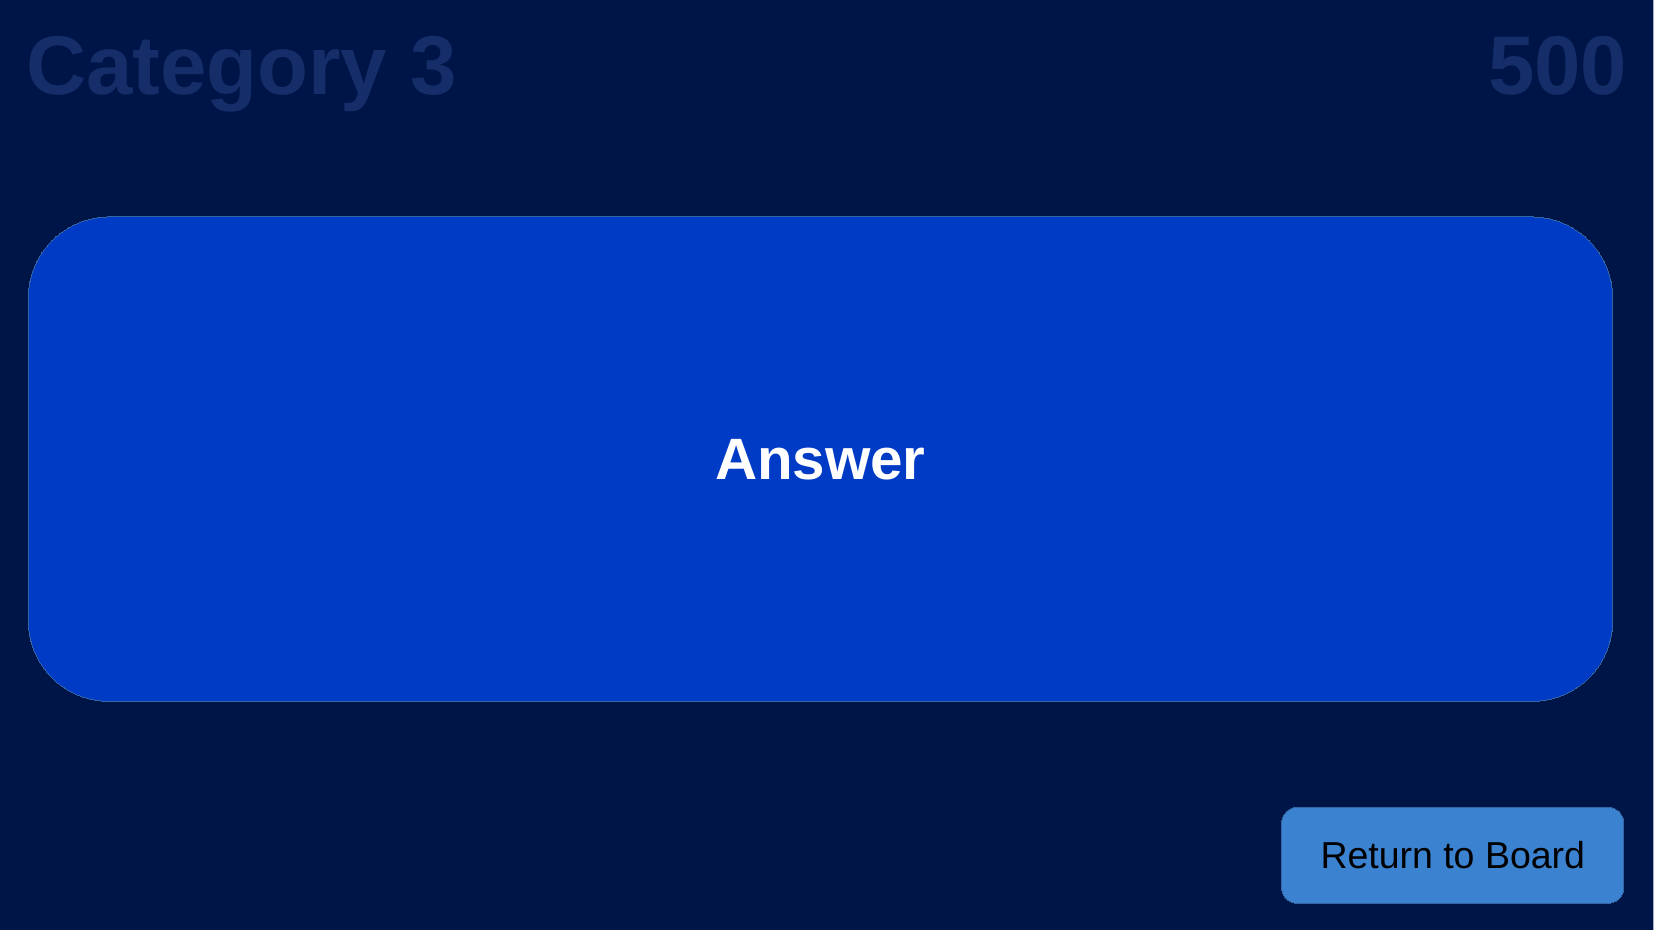

Category 3
500
Answer
Return to Board